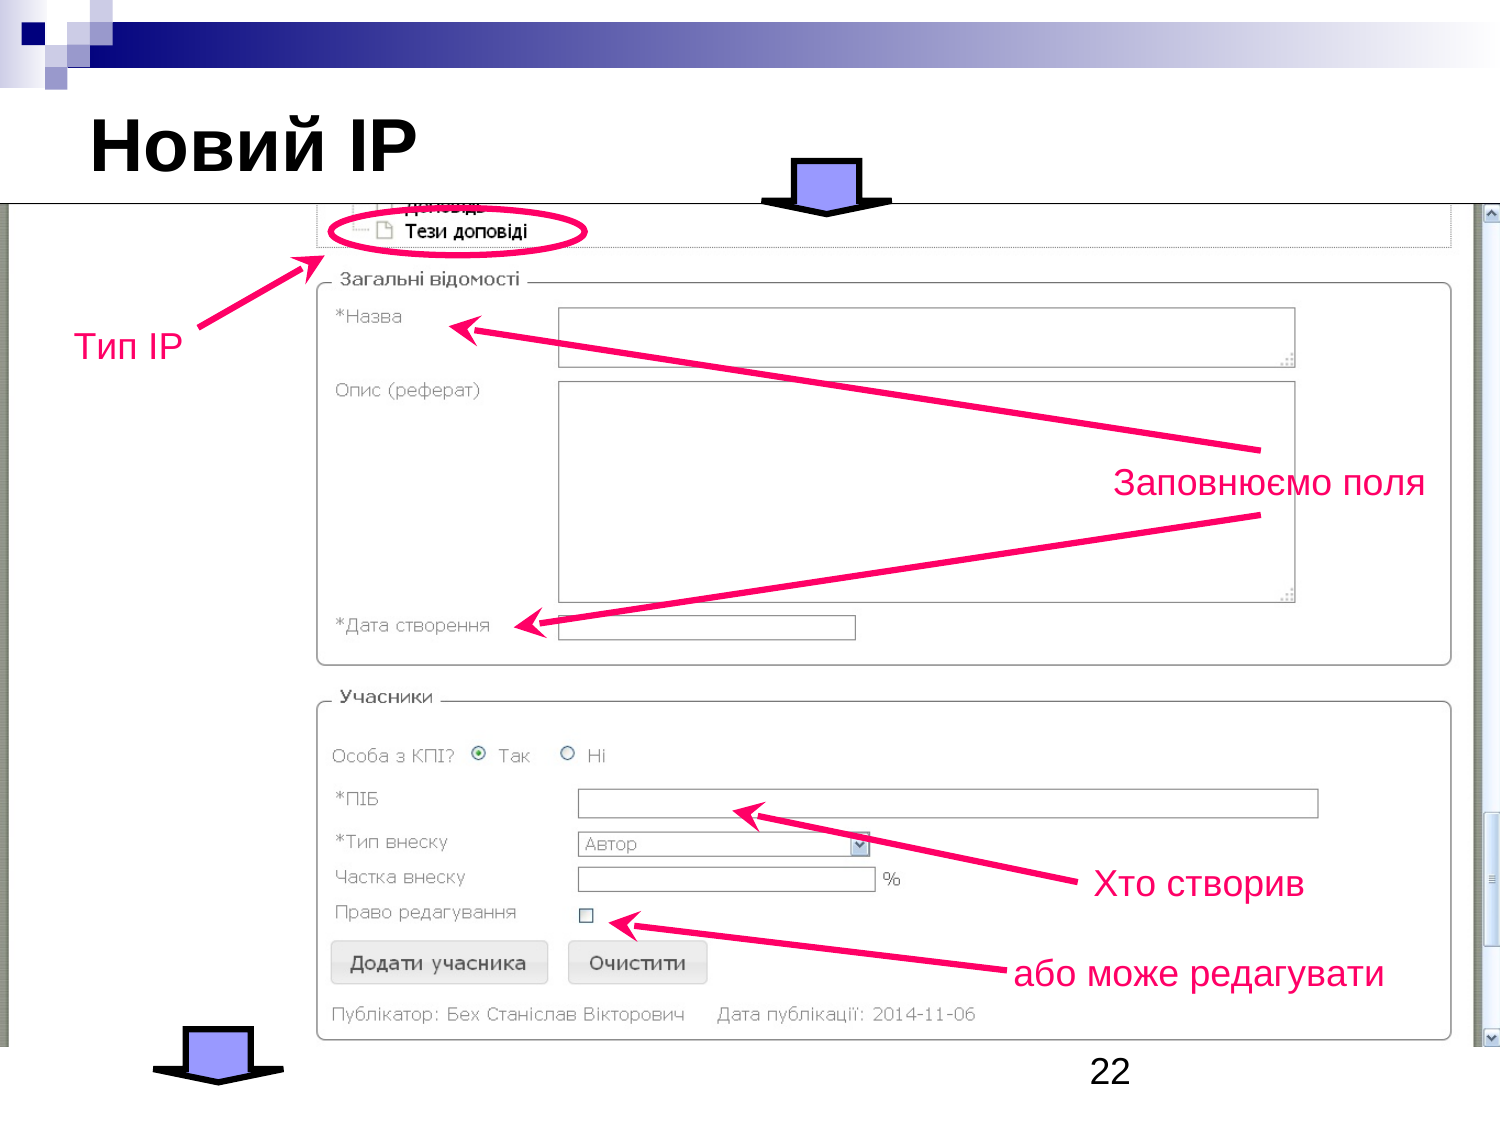

# Новий ІР
Тип ІР
Заповнюємо поля
Хто створив
або може редагувати
22